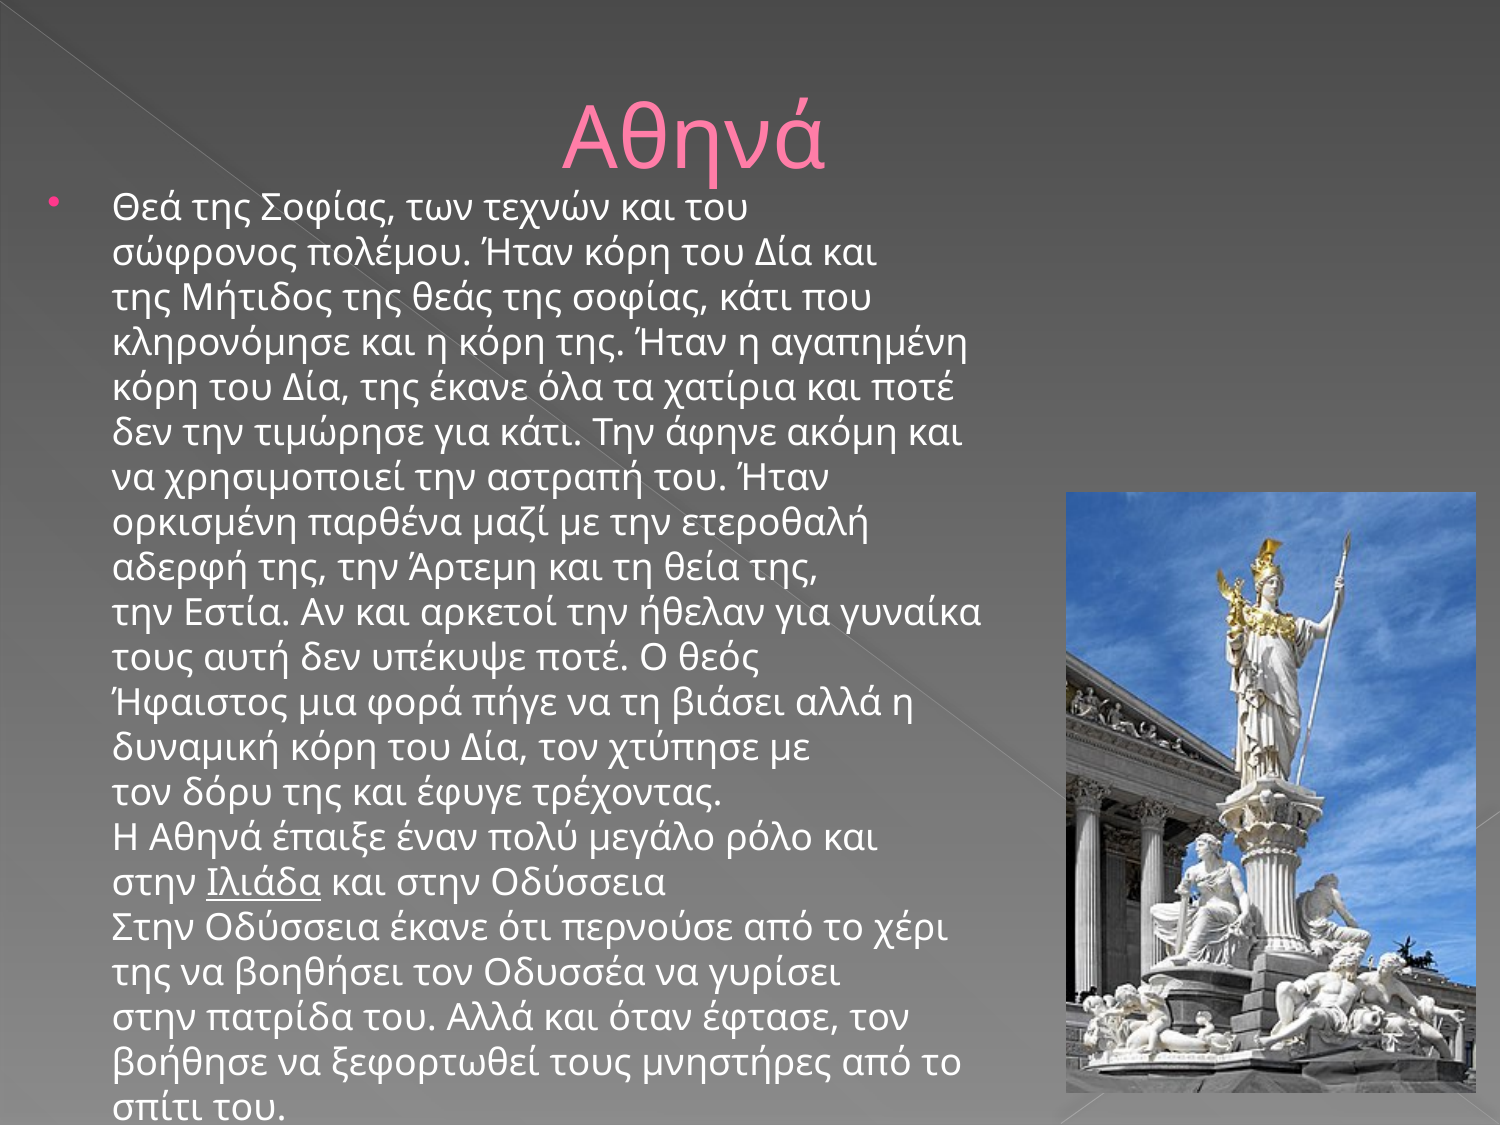

# Αθηνά
Θεά της Σοφίας, των τεχνών και του σώφρονος πολέμου. Ήταν κόρη του Δία και της Μήτιδος της θεάς της σοφίας, κάτι που κληρονόμησε και η κόρη της. Ήταν η αγαπημένη κόρη του Δία, της έκανε όλα τα χατίρια και ποτέ δεν την τιμώρησε για κάτι. Την άφηνε ακόμη και να χρησιμοποιεί την αστραπή του. Ήταν ορκισμένη παρθένα μαζί με την ετεροθαλή αδερφή της, την Άρτεμη και τη θεία της, την Εστία. Αν και αρκετοί την ήθελαν για γυναίκα τους αυτή δεν υπέκυψε ποτέ. Ο θεός Ήφαιστος μια φορά πήγε να τη βιάσει αλλά η δυναμική κόρη του Δία, τον χτύπησε με τον δόρυ της και έφυγε τρέχοντας. Η Αθηνά έπαιξε έναν πολύ μεγάλο ρόλο και στην Ιλιάδα και στην Οδύσσεια Στην Οδύσσεια έκανε ότι περνούσε από το χέρι της να βοηθήσει τον Οδυσσέα να γυρίσει στην πατρίδα του. Αλλά και όταν έφτασε, τον βοήθησε να ξεφορτωθεί τους μνηστήρες από το σπίτι του.